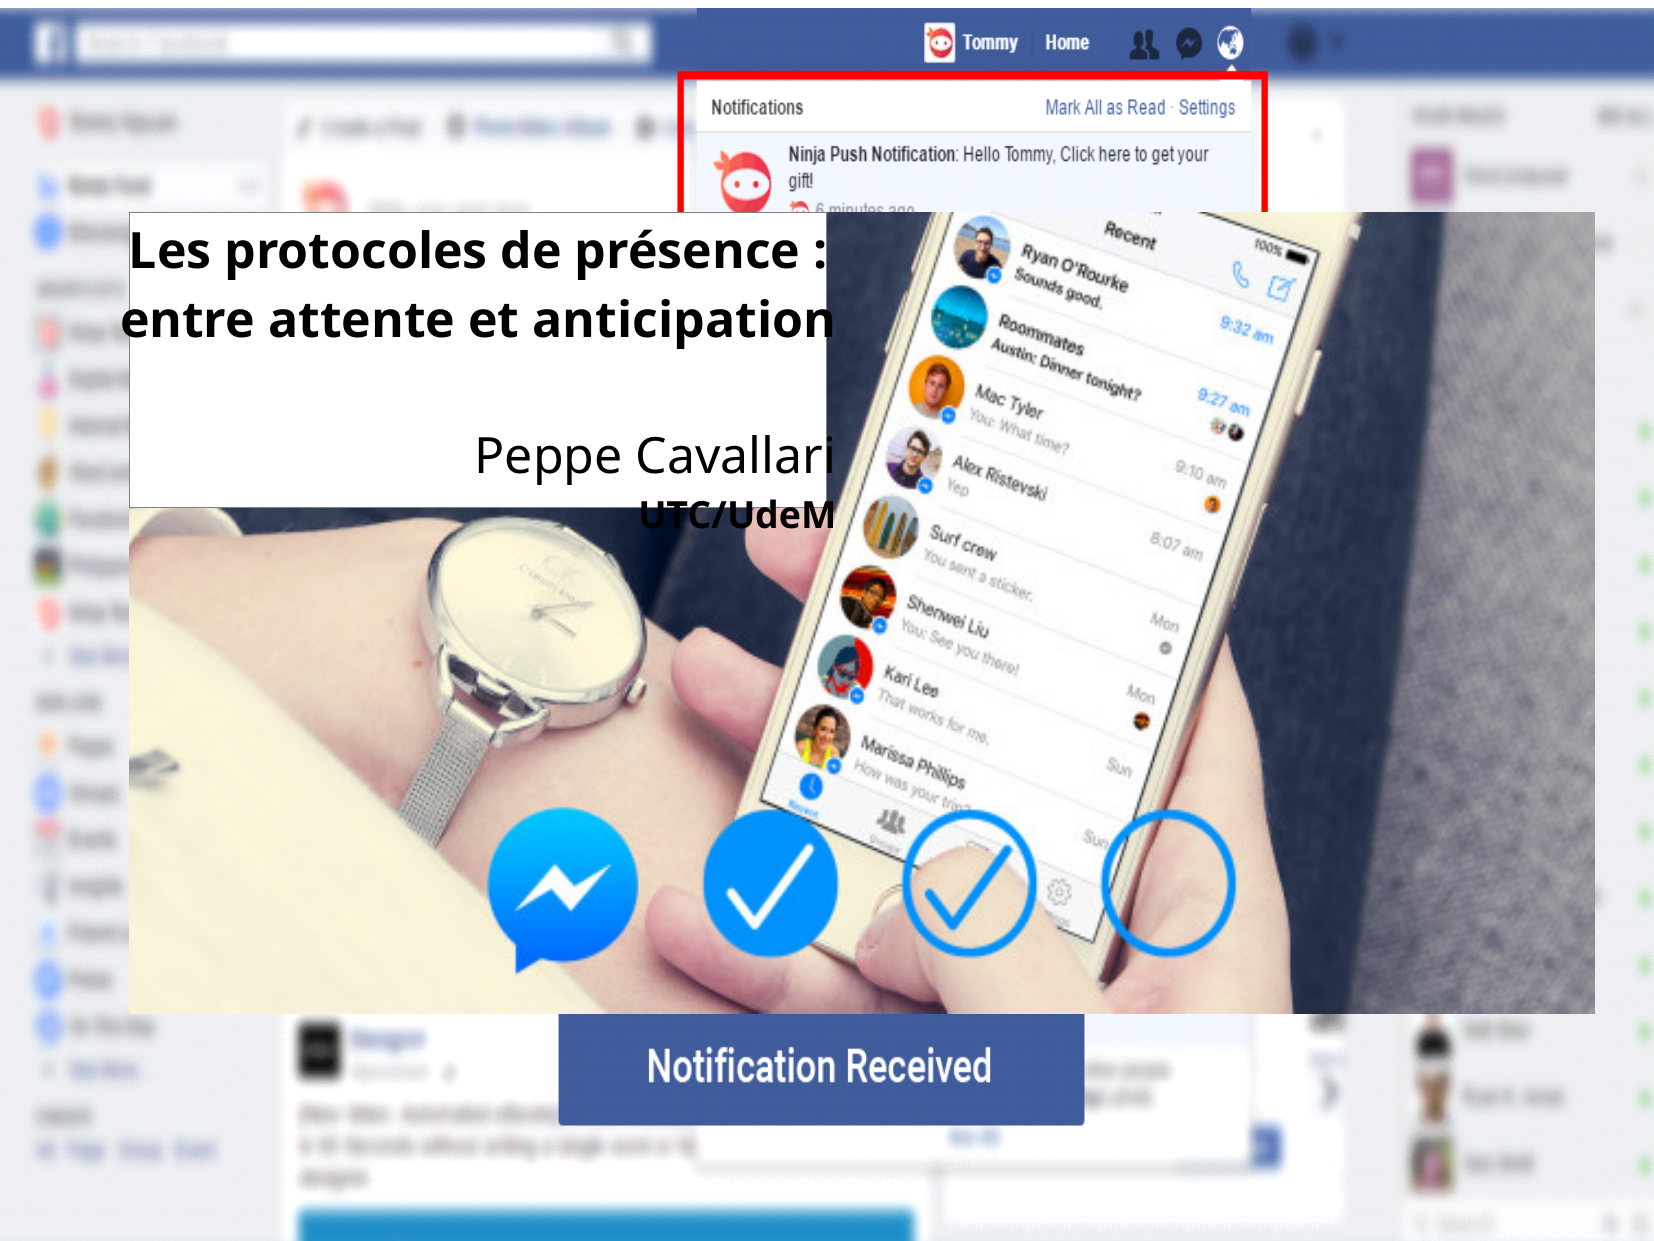

#
Les protocoles de présence :
entre attente et anticipation
 Peppe Cavallari
UTC/UdeM